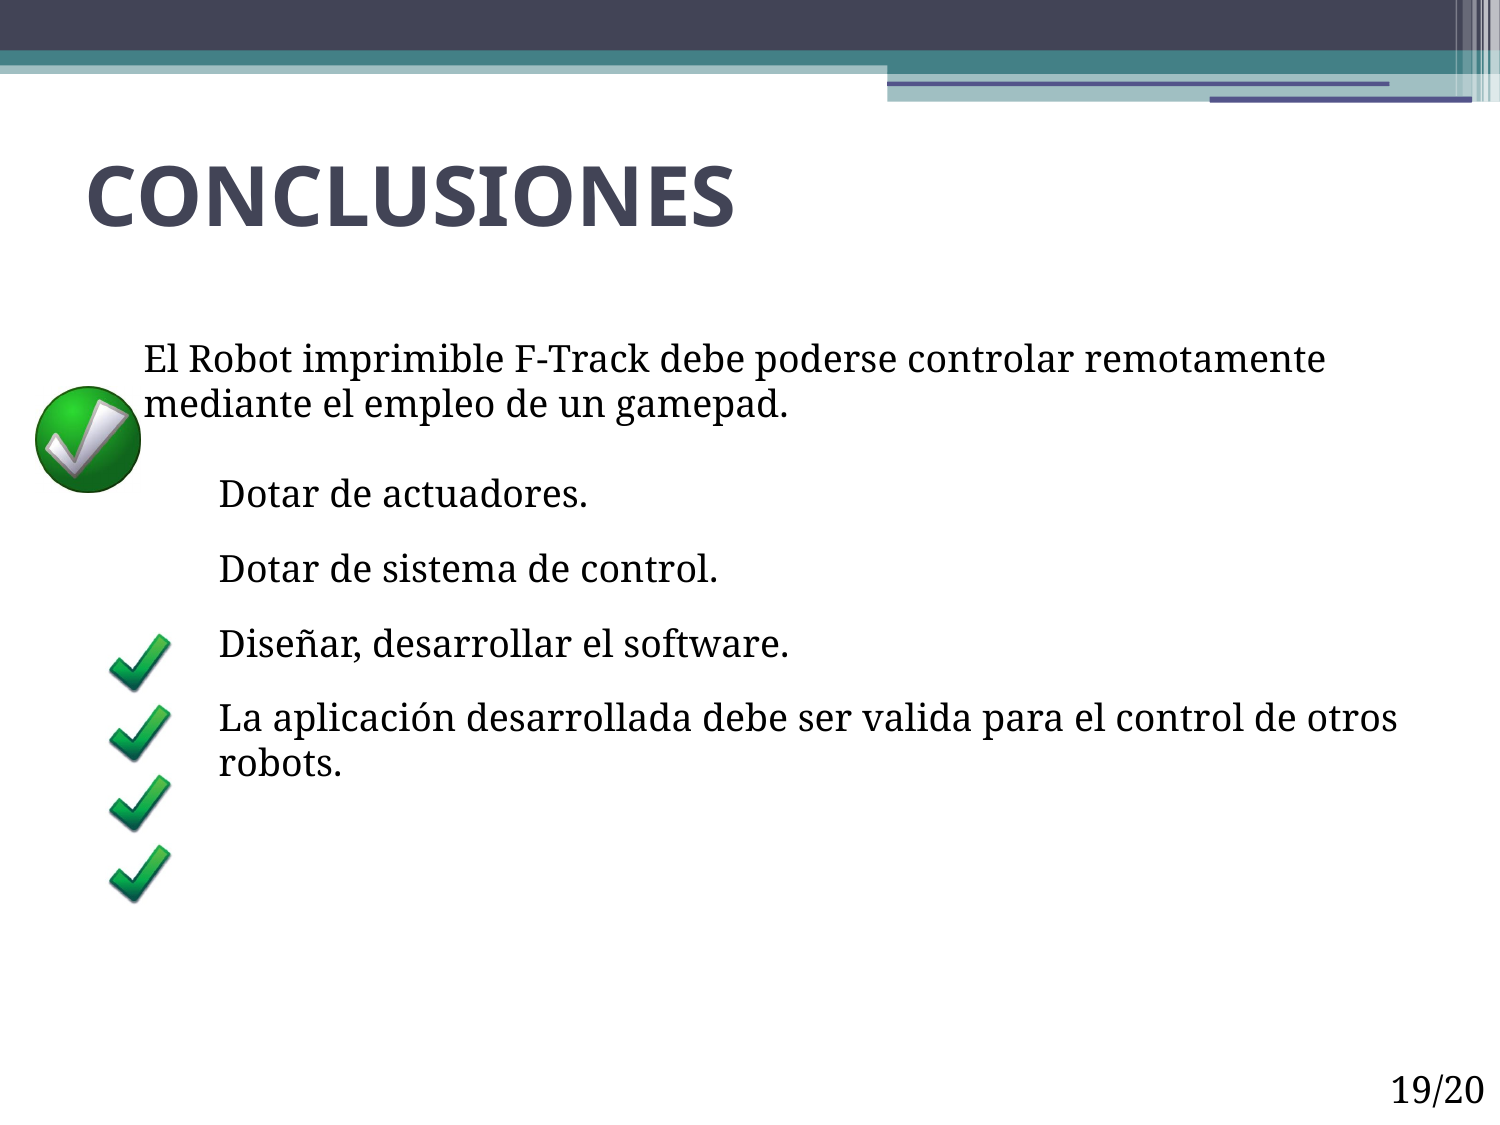

# CONCLUSIONES
El Robot imprimible F-Track debe poderse controlar remotamente mediante el empleo de un gamepad.
Dotar de actuadores.
Dotar de sistema de control.
Diseñar, desarrollar el software.
La aplicación desarrollada debe ser valida para el control de otros robots.